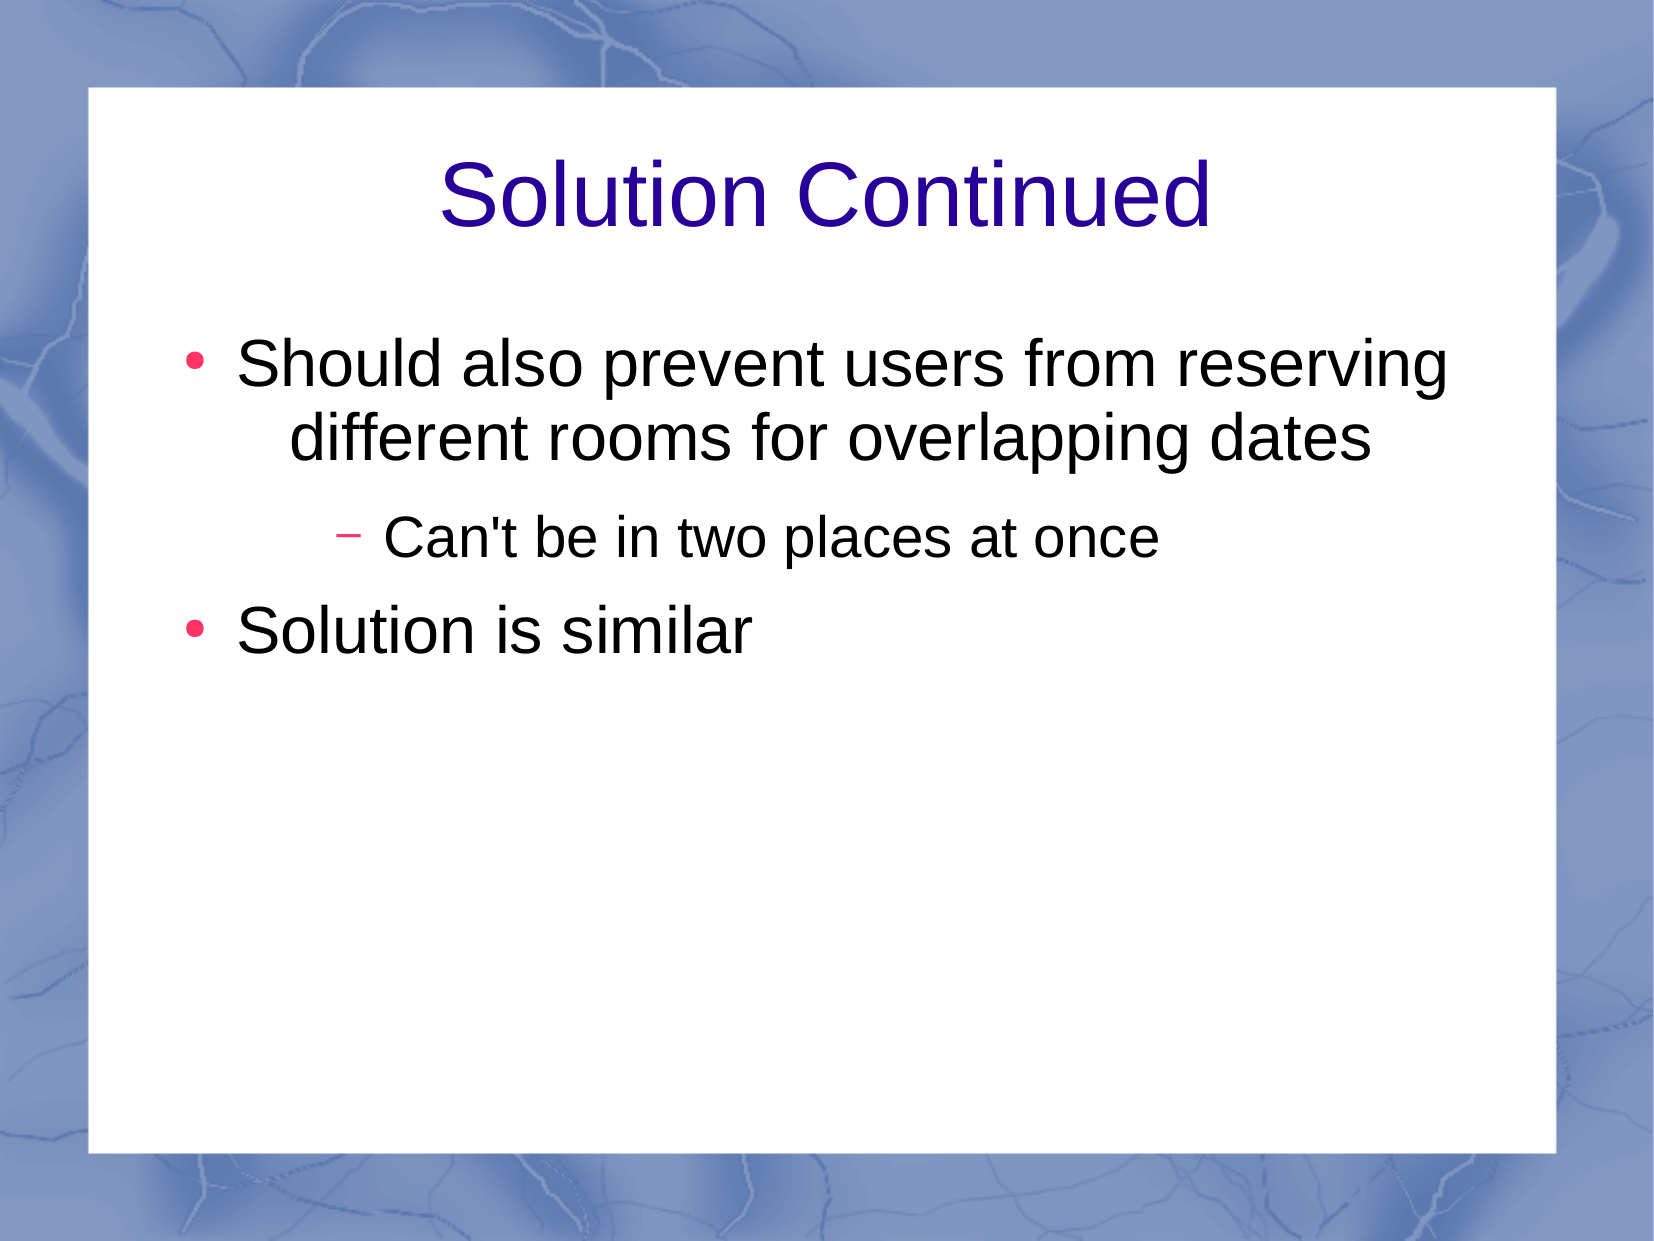

# Solution Continued
Should also prevent users from reserving different rooms for overlapping dates
Can't be in two places at once
Solution is similar